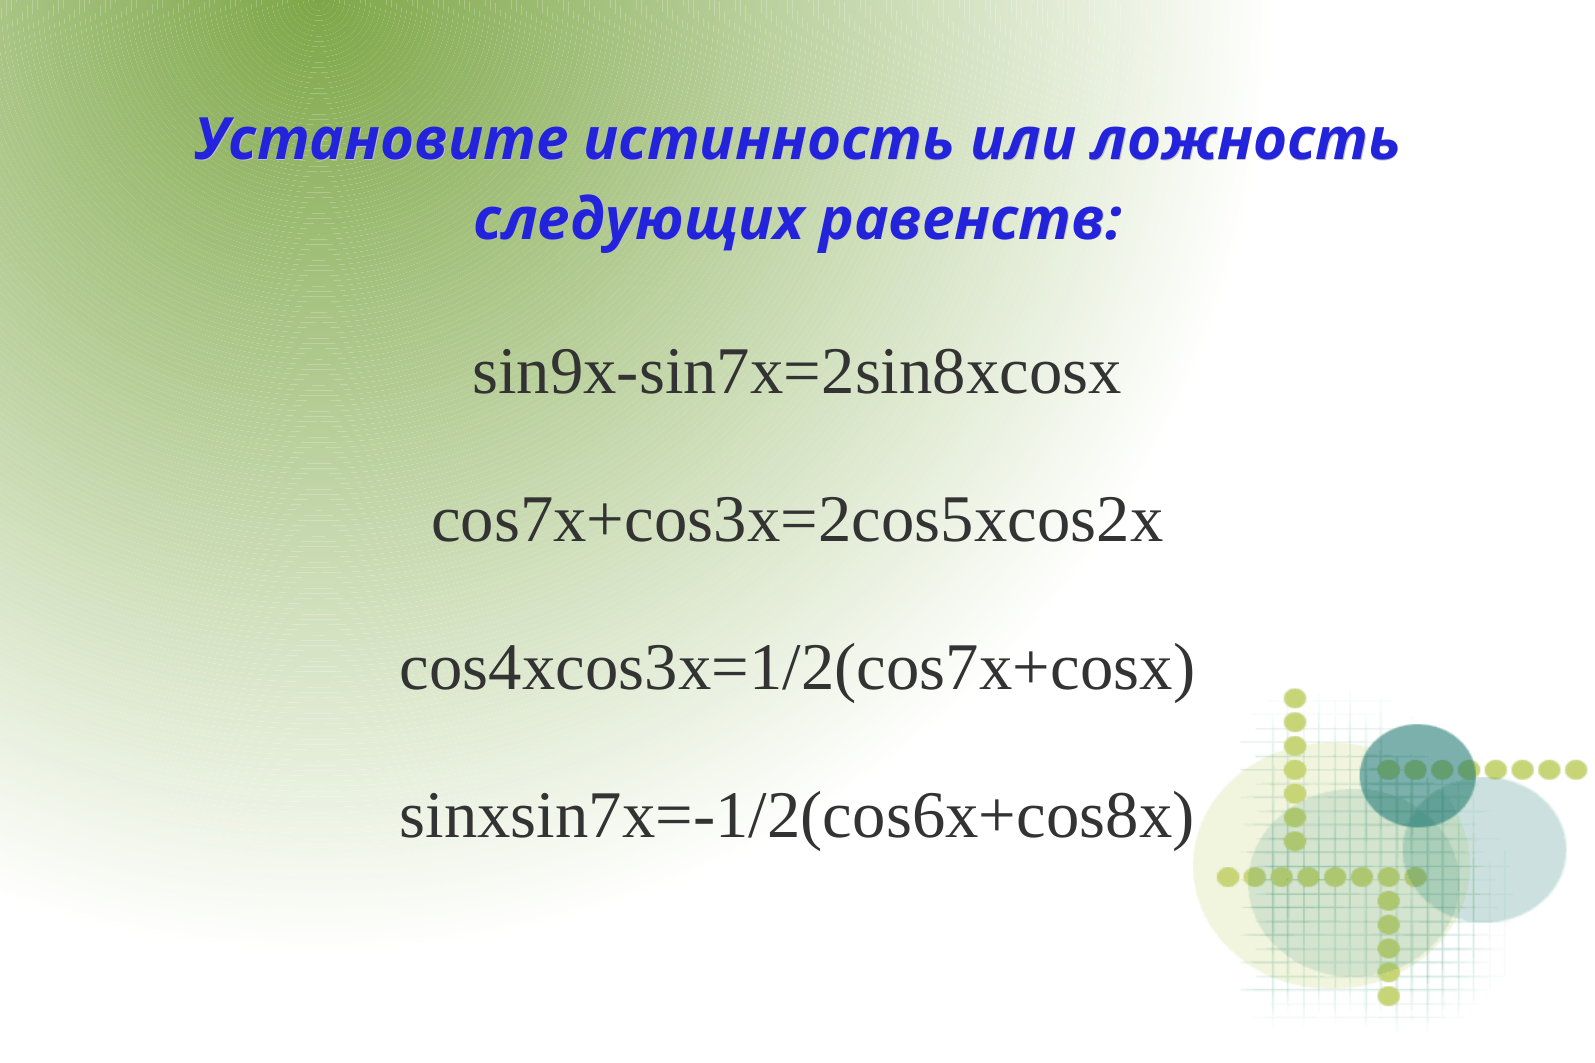

# Установите истинность или ложность следующих равенств:
sin9x-sin7x=2sin8xcosx
cos7x+cos3x=2cos5xcos2x
cos4xcos3x=1/2(cos7x+cosx)
sinxsin7x=-1/2(cos6x+cos8x)